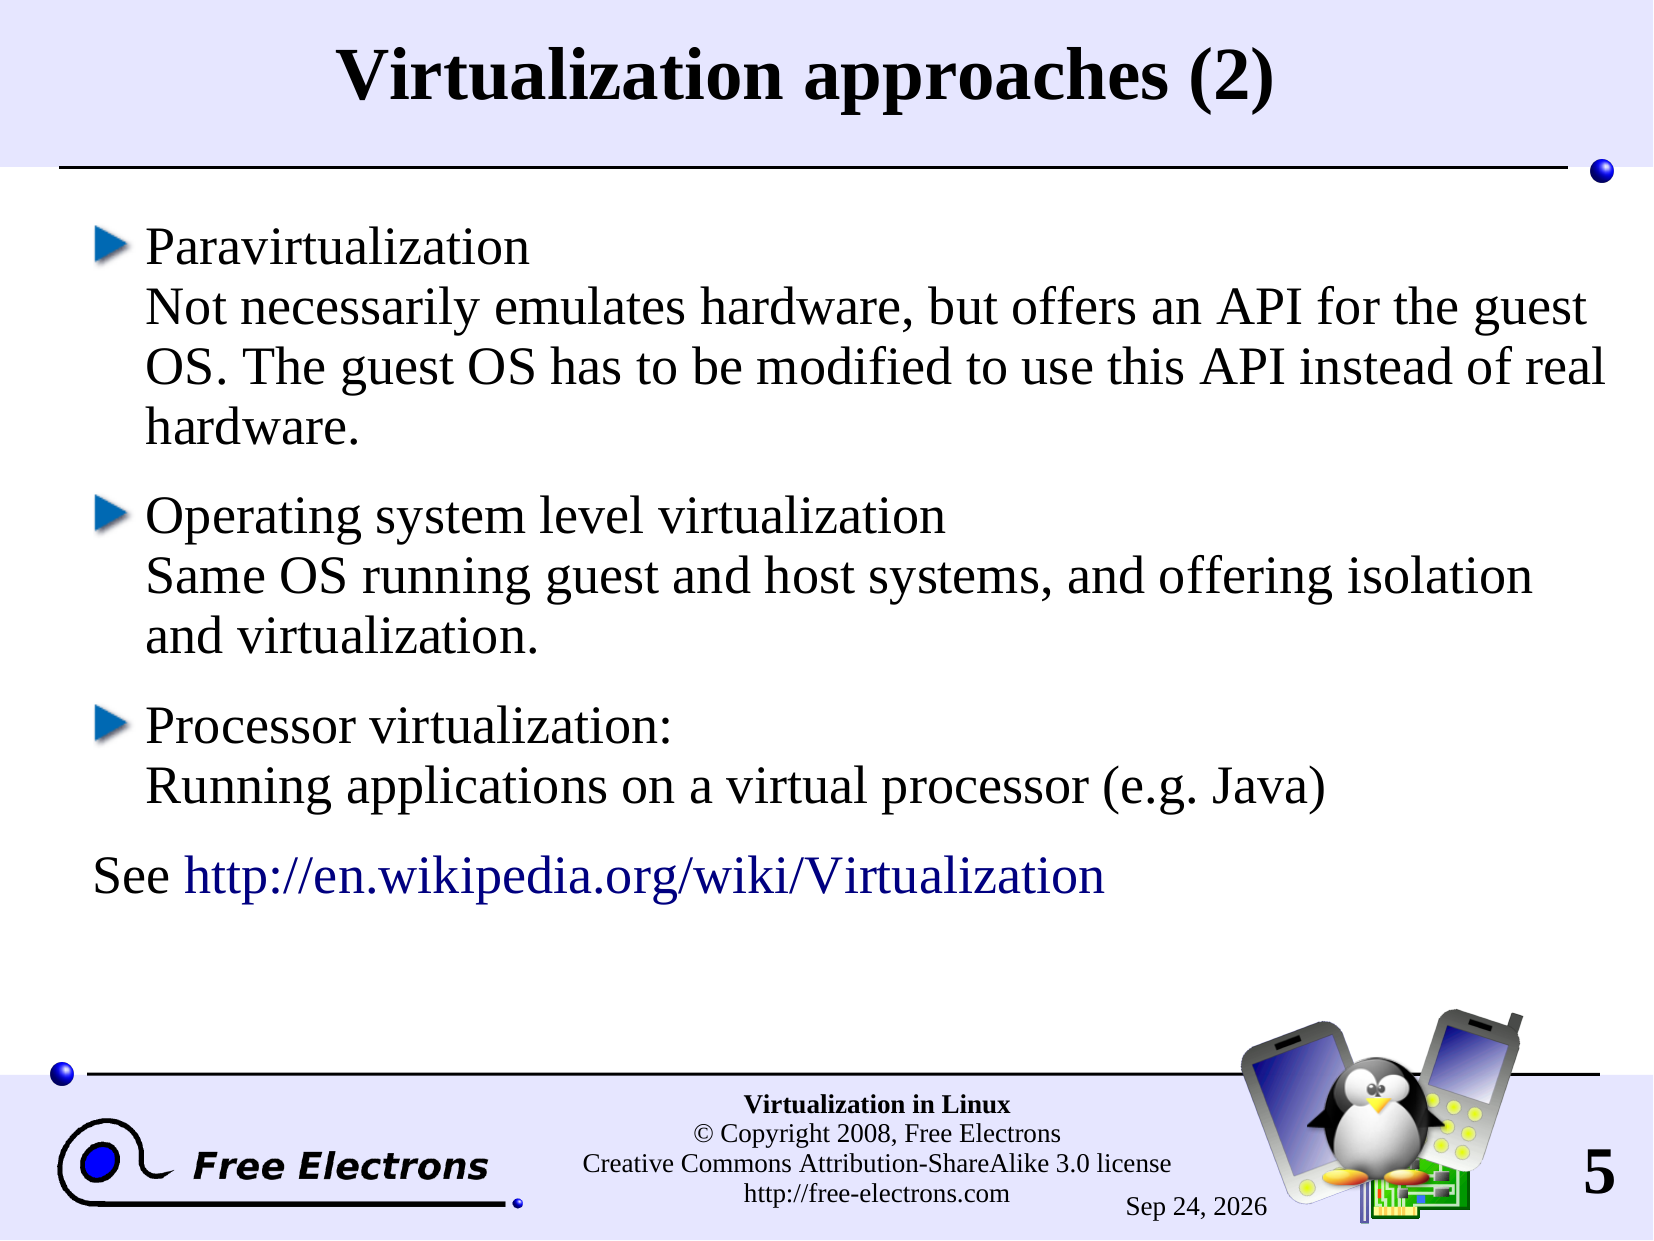

# Virtualization approaches (2)
Paravirtualization
Not necessarily emulates hardware, but offers an API for the guest OS. The guest OS has to be modified to use this API instead of real hardware.
Operating system level virtualization
Same OS running guest and host systems, and offering isolation and virtualization.
Processor virtualization:
Running applications on a virtual processor (e.g. Java)
See http://en.wikipedia.org/wiki/Virtualization